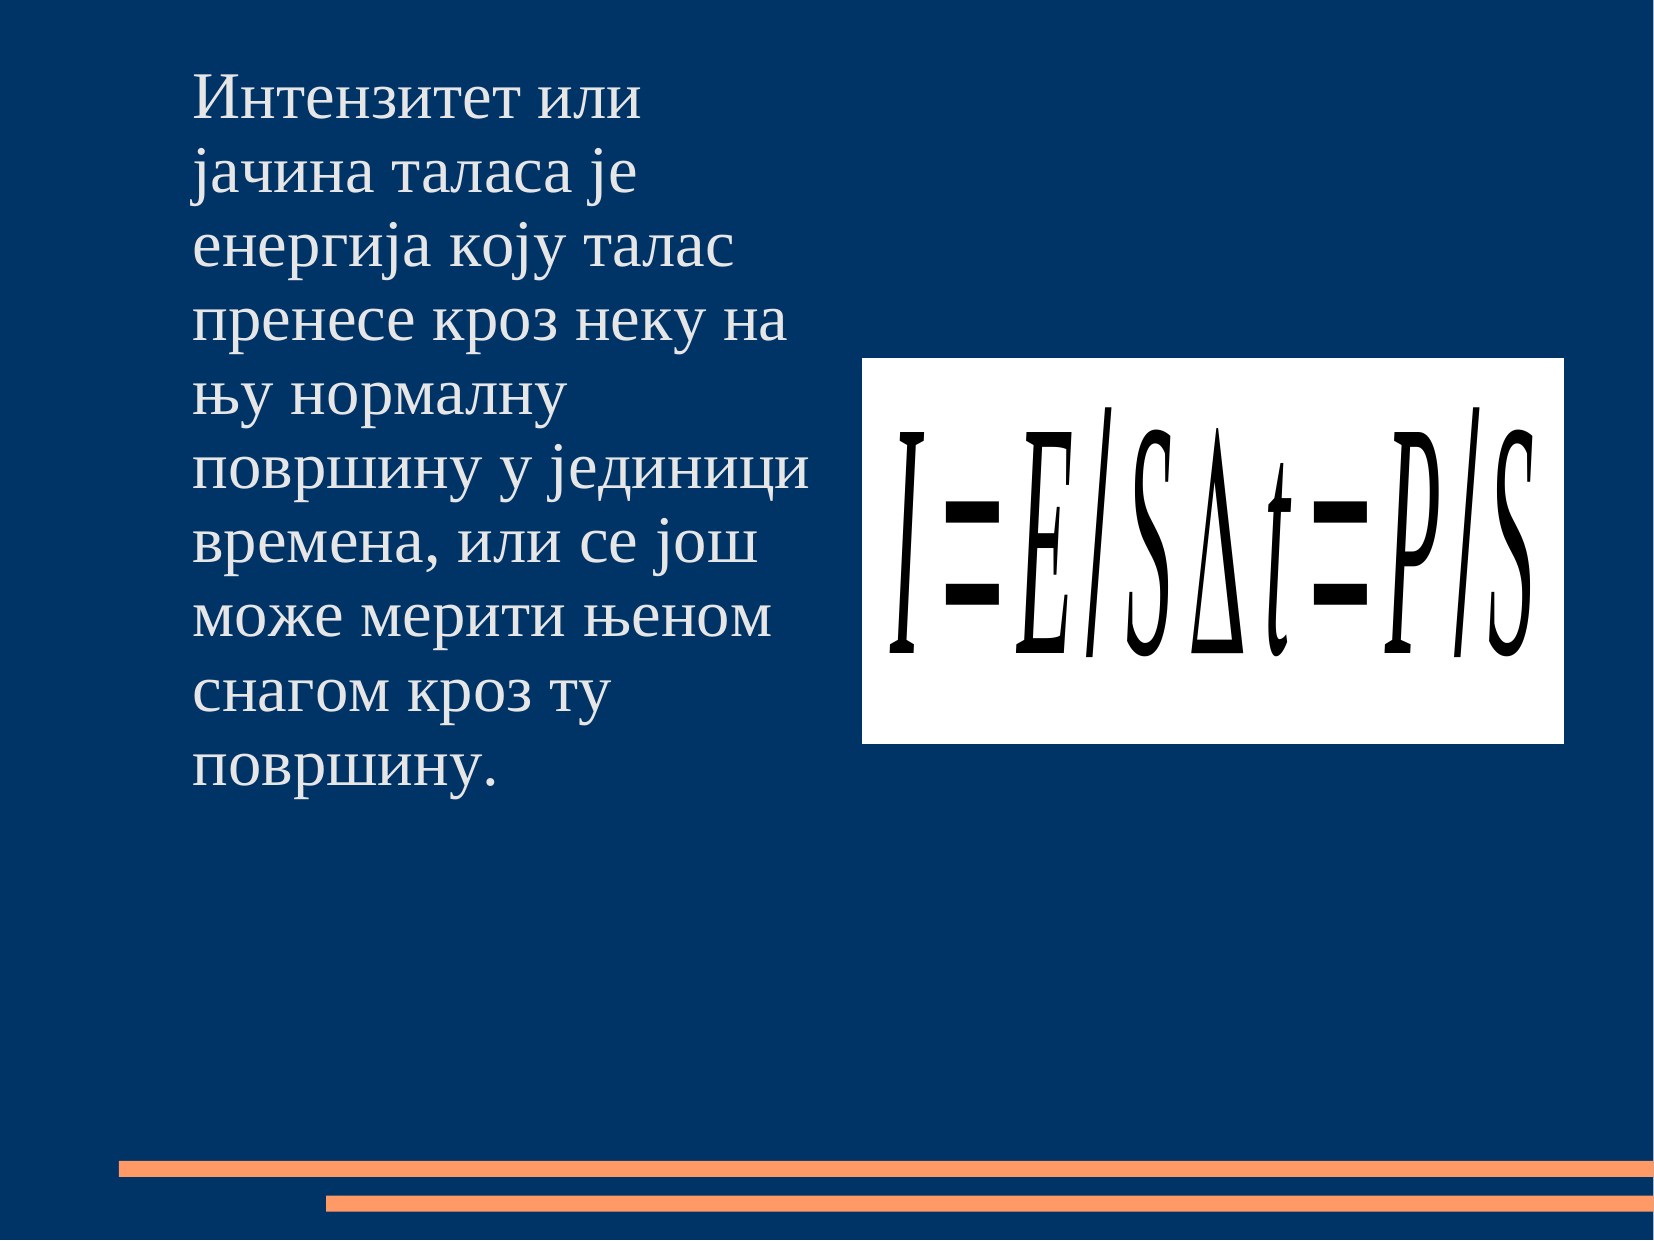

# Интензитет или јачина таласа је енергија коју талас пренесе кроз неку на њу нормалну површину у јединици времена, или се још може мерити њеном снагом кроз ту површину.